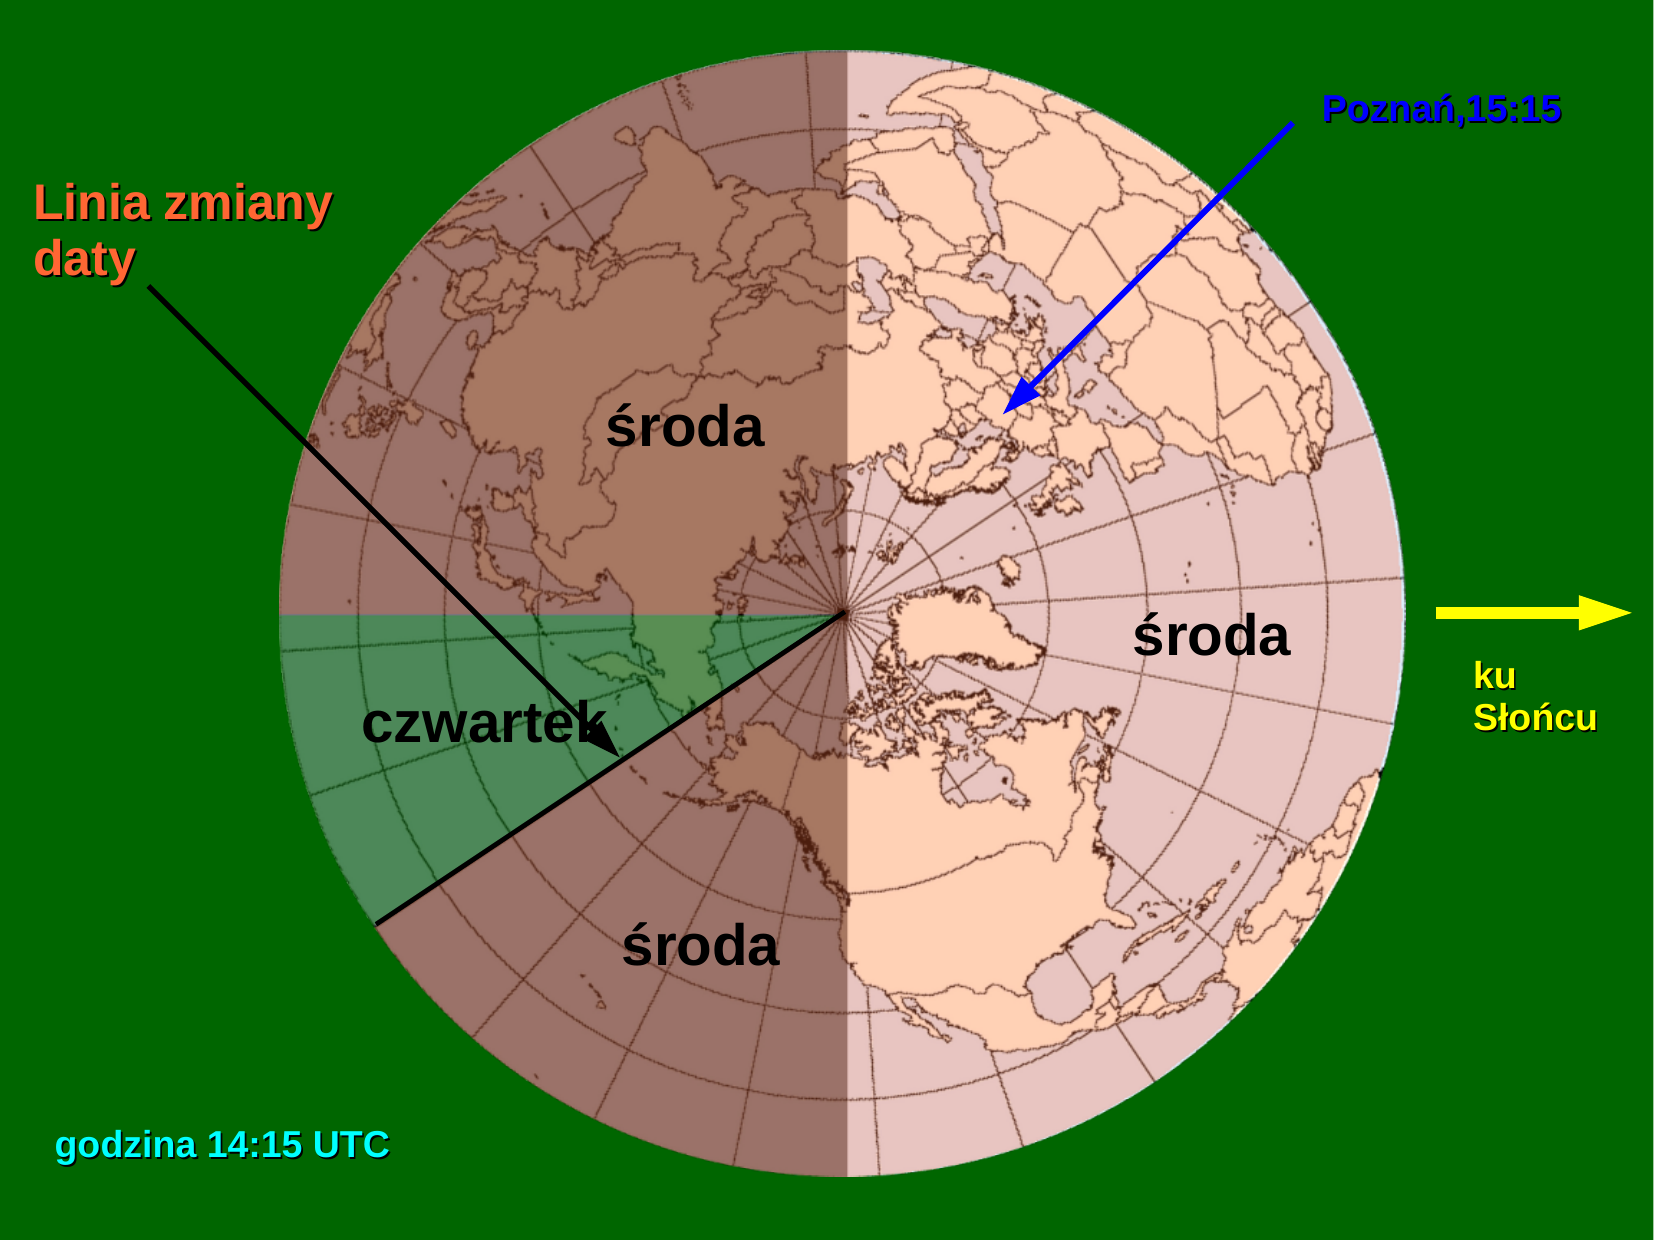

Poznań,15:15
Linia zmiany
daty
środa
środa
ku
Słońcu
czwartek
środa
godzina 14:15 UTC